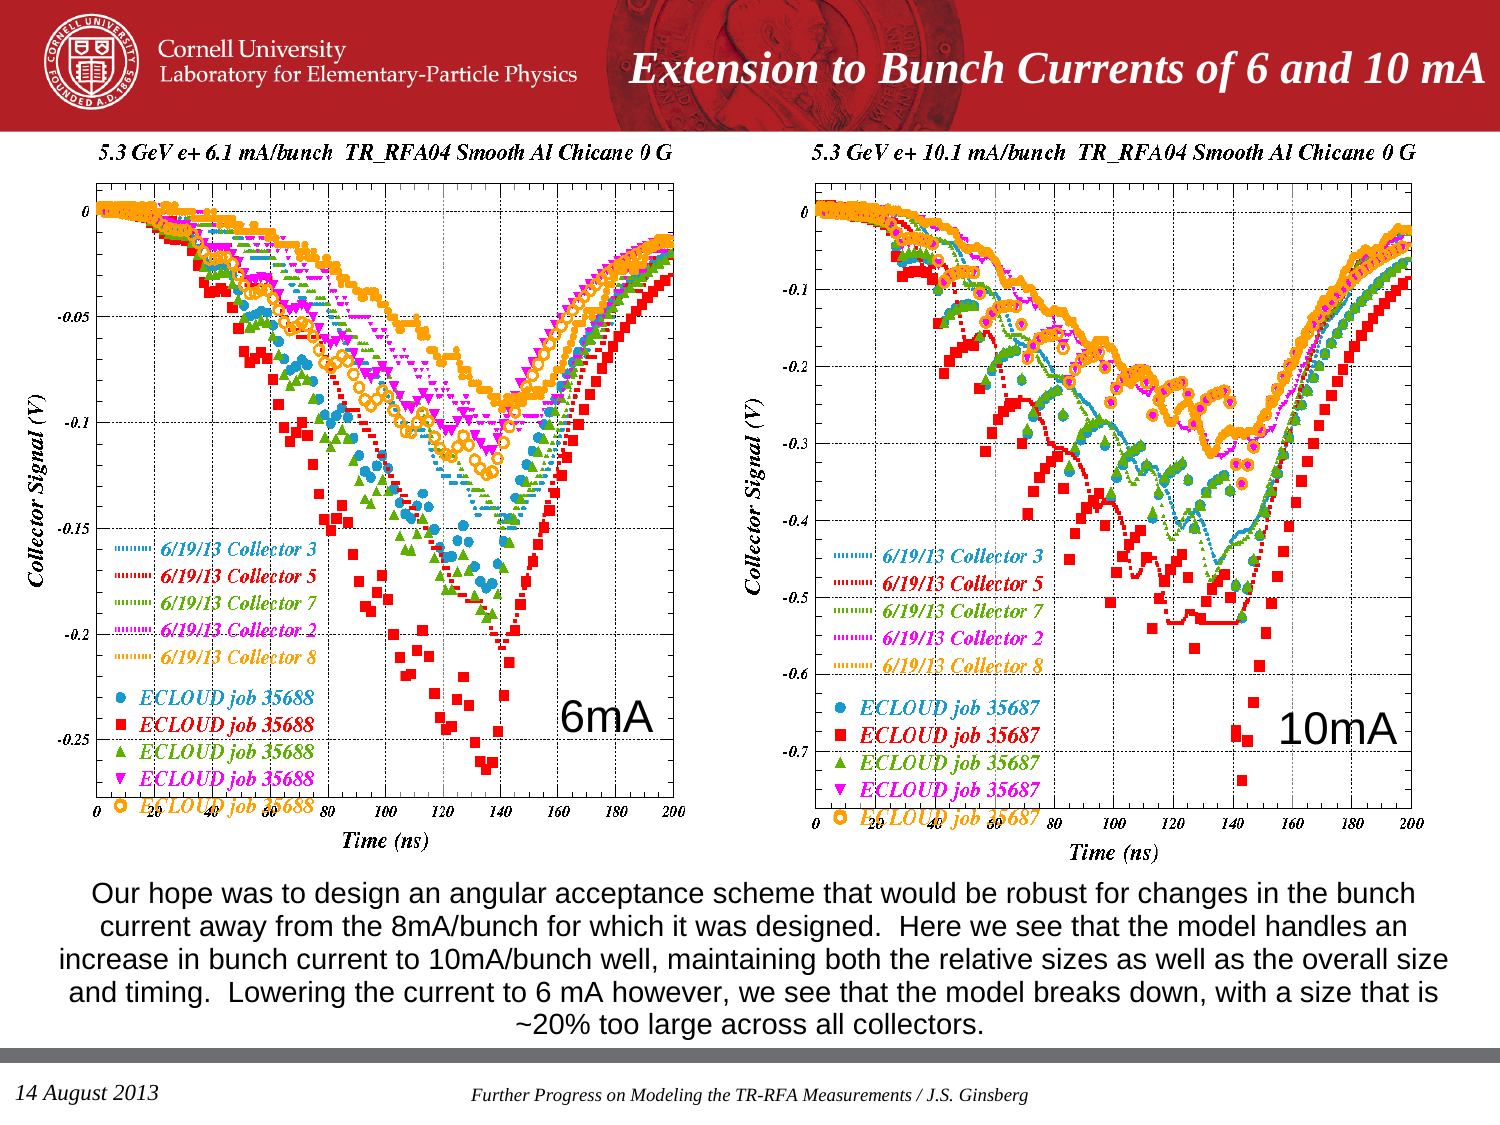

# Extension to Bunch Currents of 6 and 10 mA
6mA
10mA
Our hope was to design an angular acceptance scheme that would be robust for changes in the bunch current away from the 8mA/bunch for which it was designed. Here we see that the model handles an increase in bunch current to 10mA/bunch well, maintaining both the relative sizes as well as the overall size and timing. Lowering the current to 6 mA however, we see that the model breaks down, with a size that is ~20% too large across all collectors.